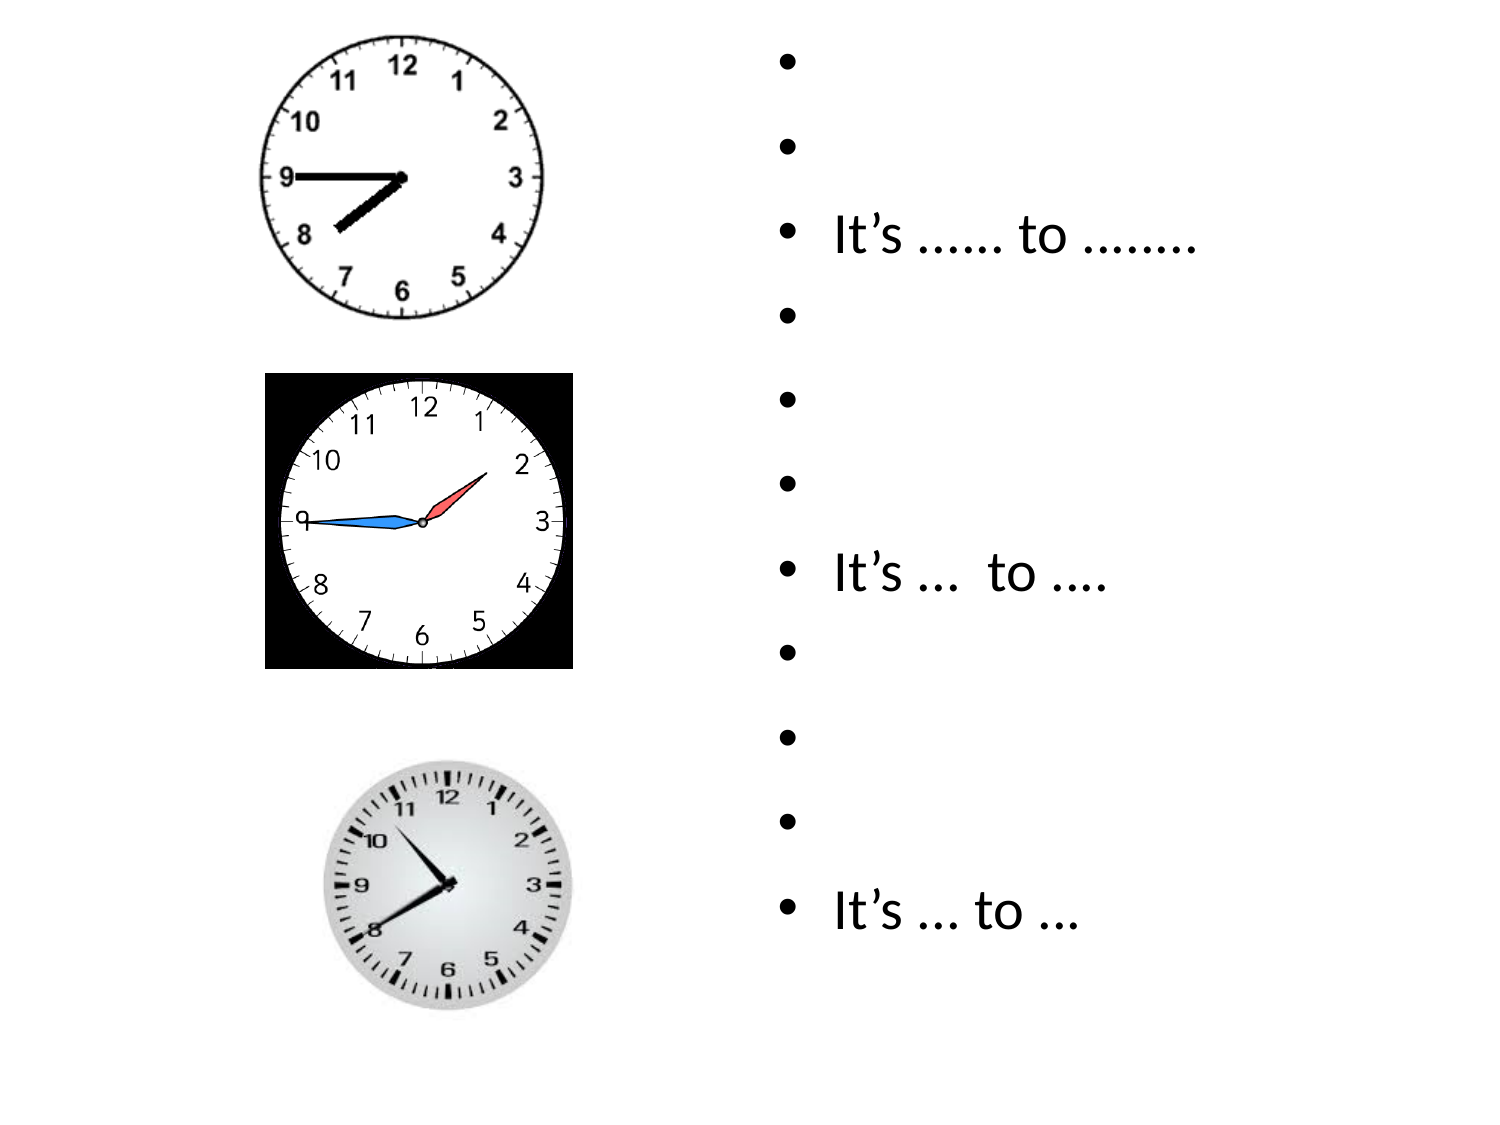

# It’s ...... to ........
It’s ... to ....
It’s ... to ...